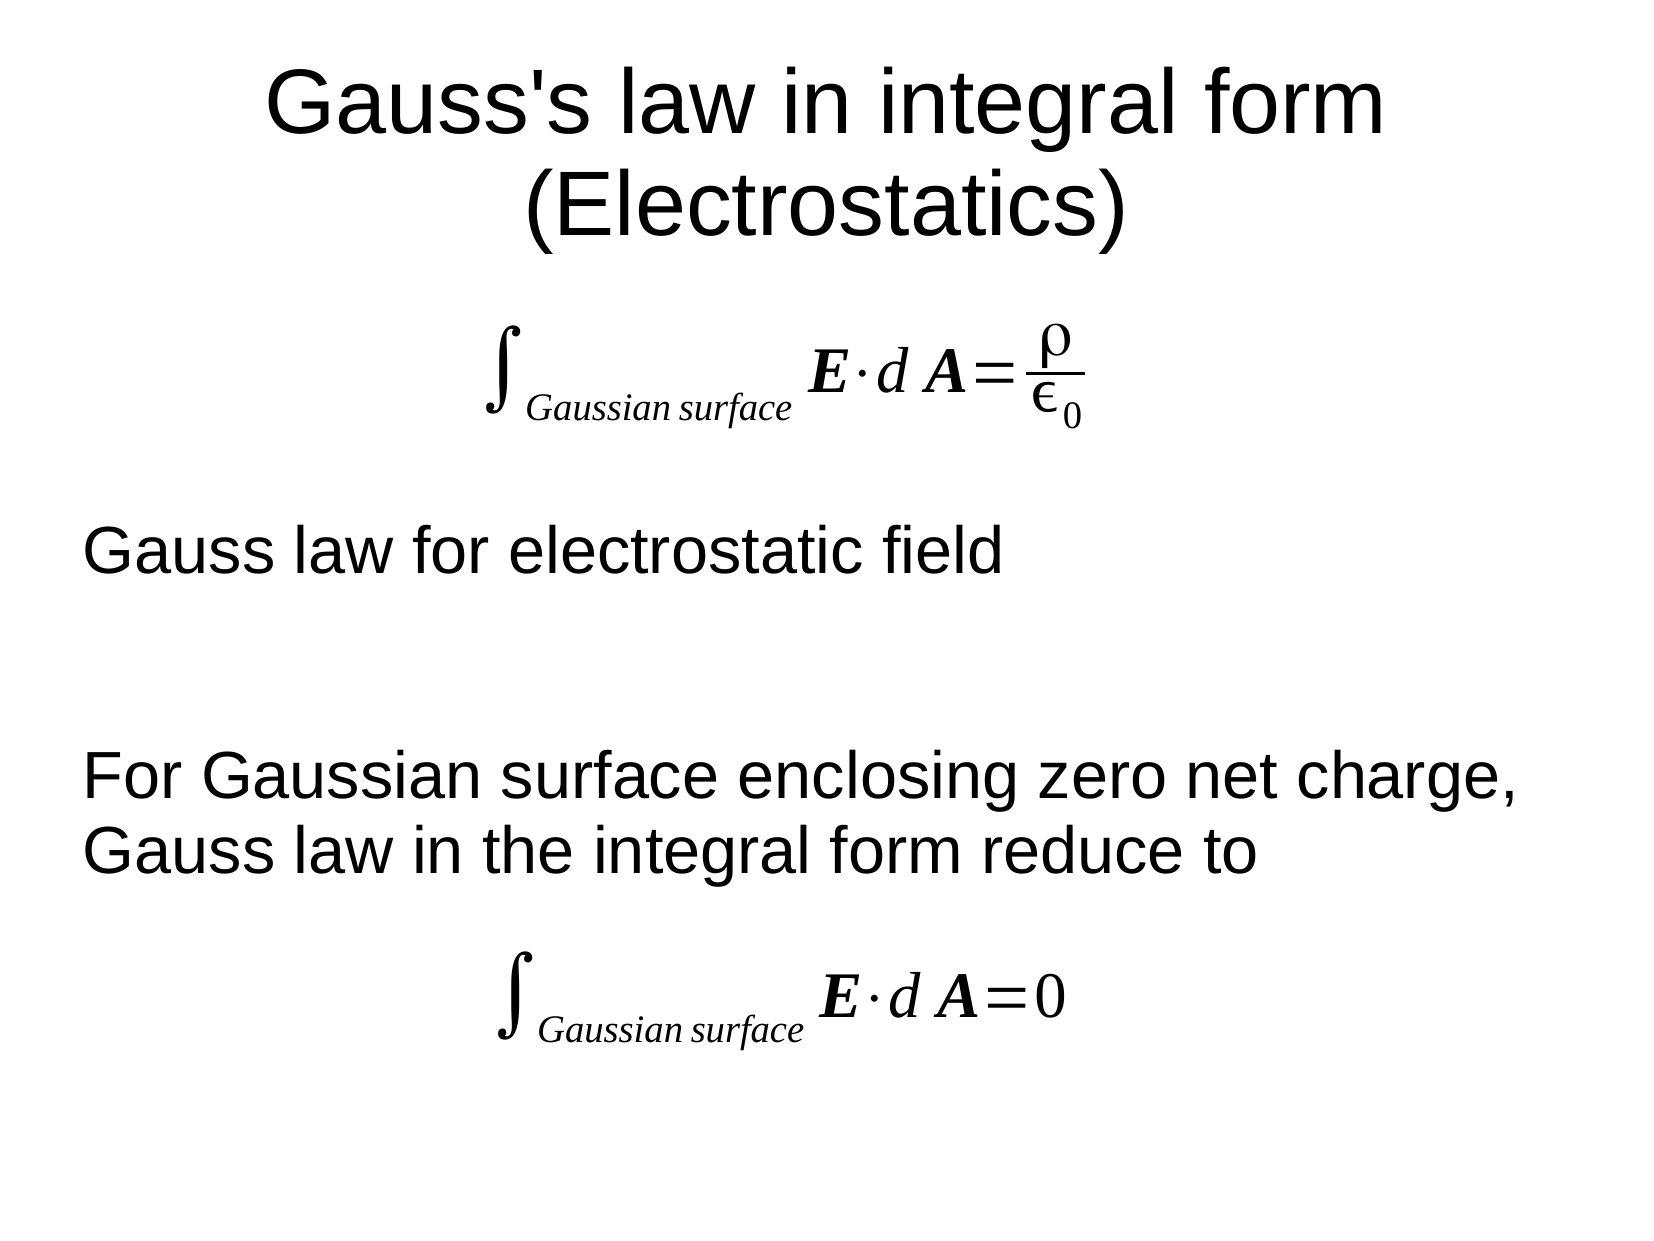

# Gauss's law in integral form (Electrostatics)
Gauss law for electrostatic field
For Gaussian surface enclosing zero net charge, Gauss law in the integral form reduce to